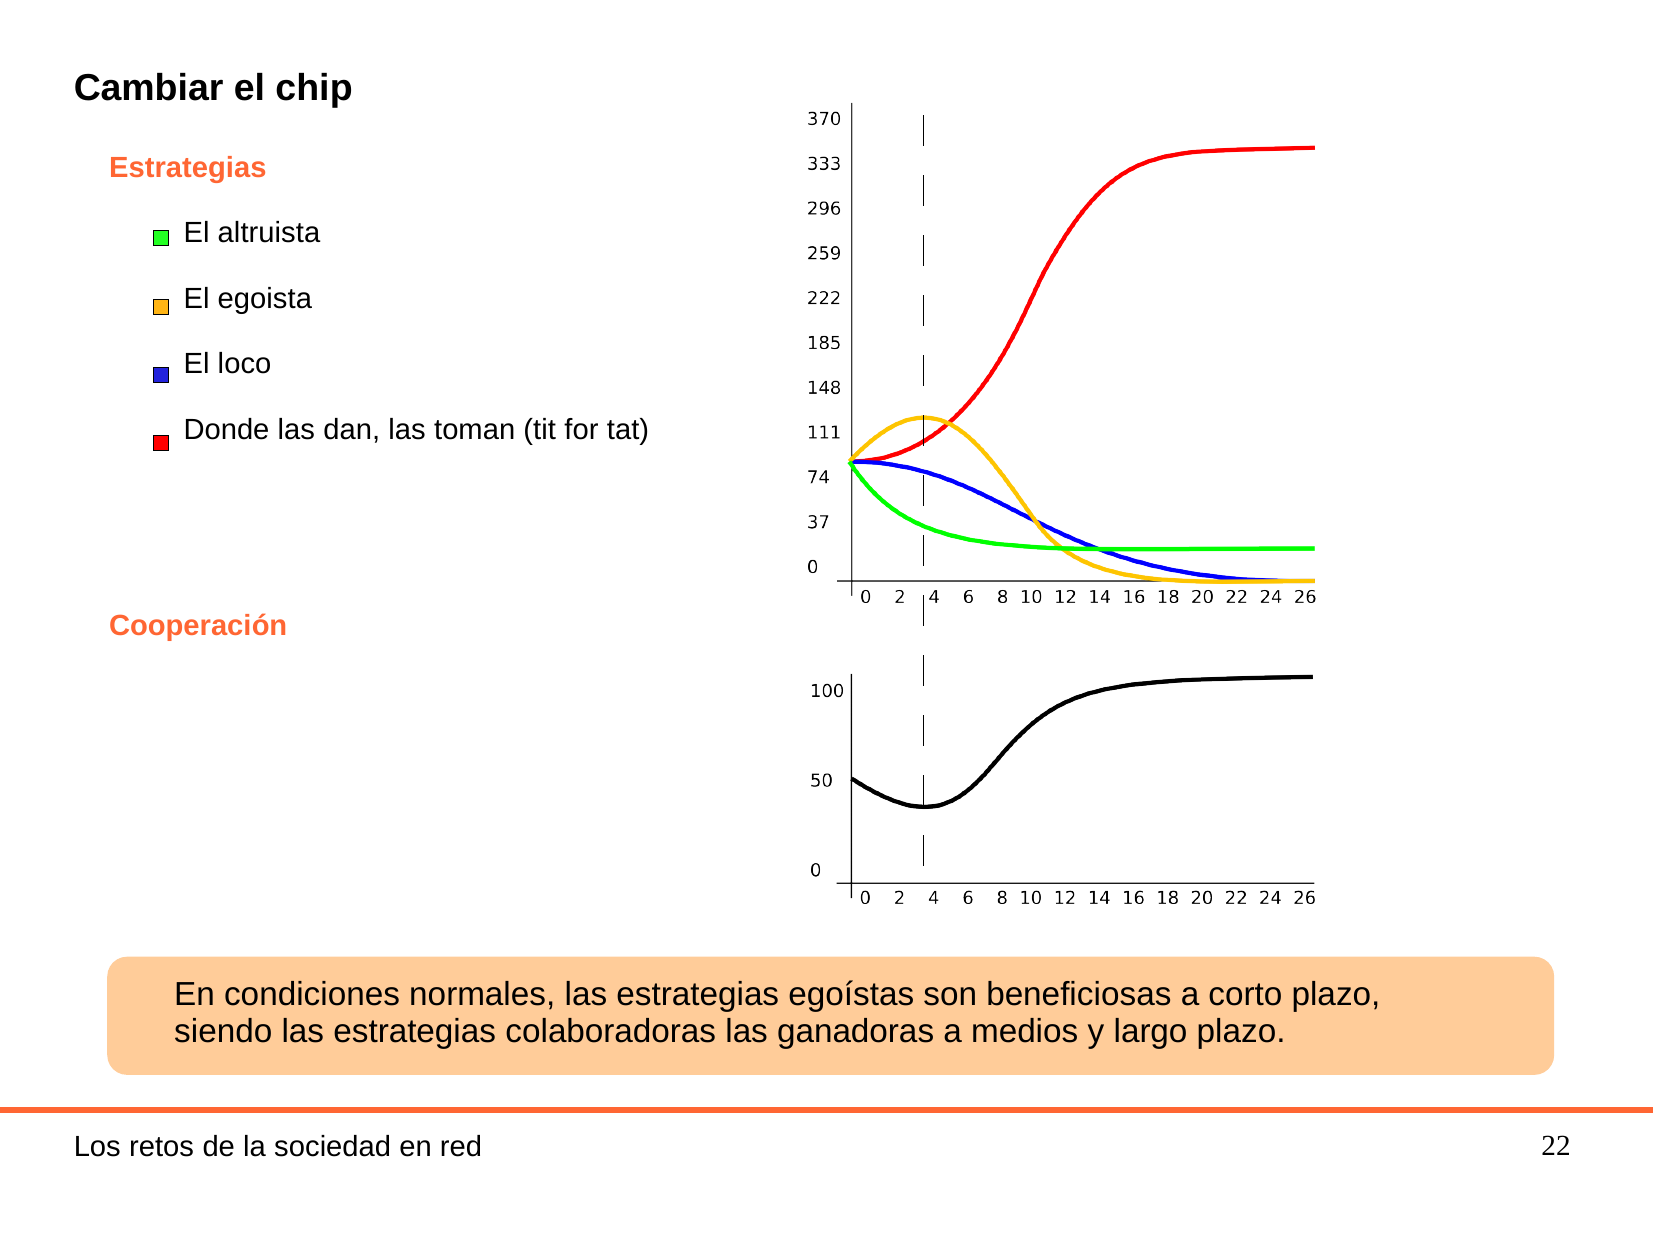

Cambiar el chip
Estrategias
 El altruista
 El egoista
 El loco
 Donde las dan, las toman (tit for tat)
Cooperación
En condiciones normales, las estrategias egoístas son beneficiosas a corto plazo,
siendo las estrategias colaboradoras las ganadoras a medios y largo plazo.
Los retos de la sociedad en red
22